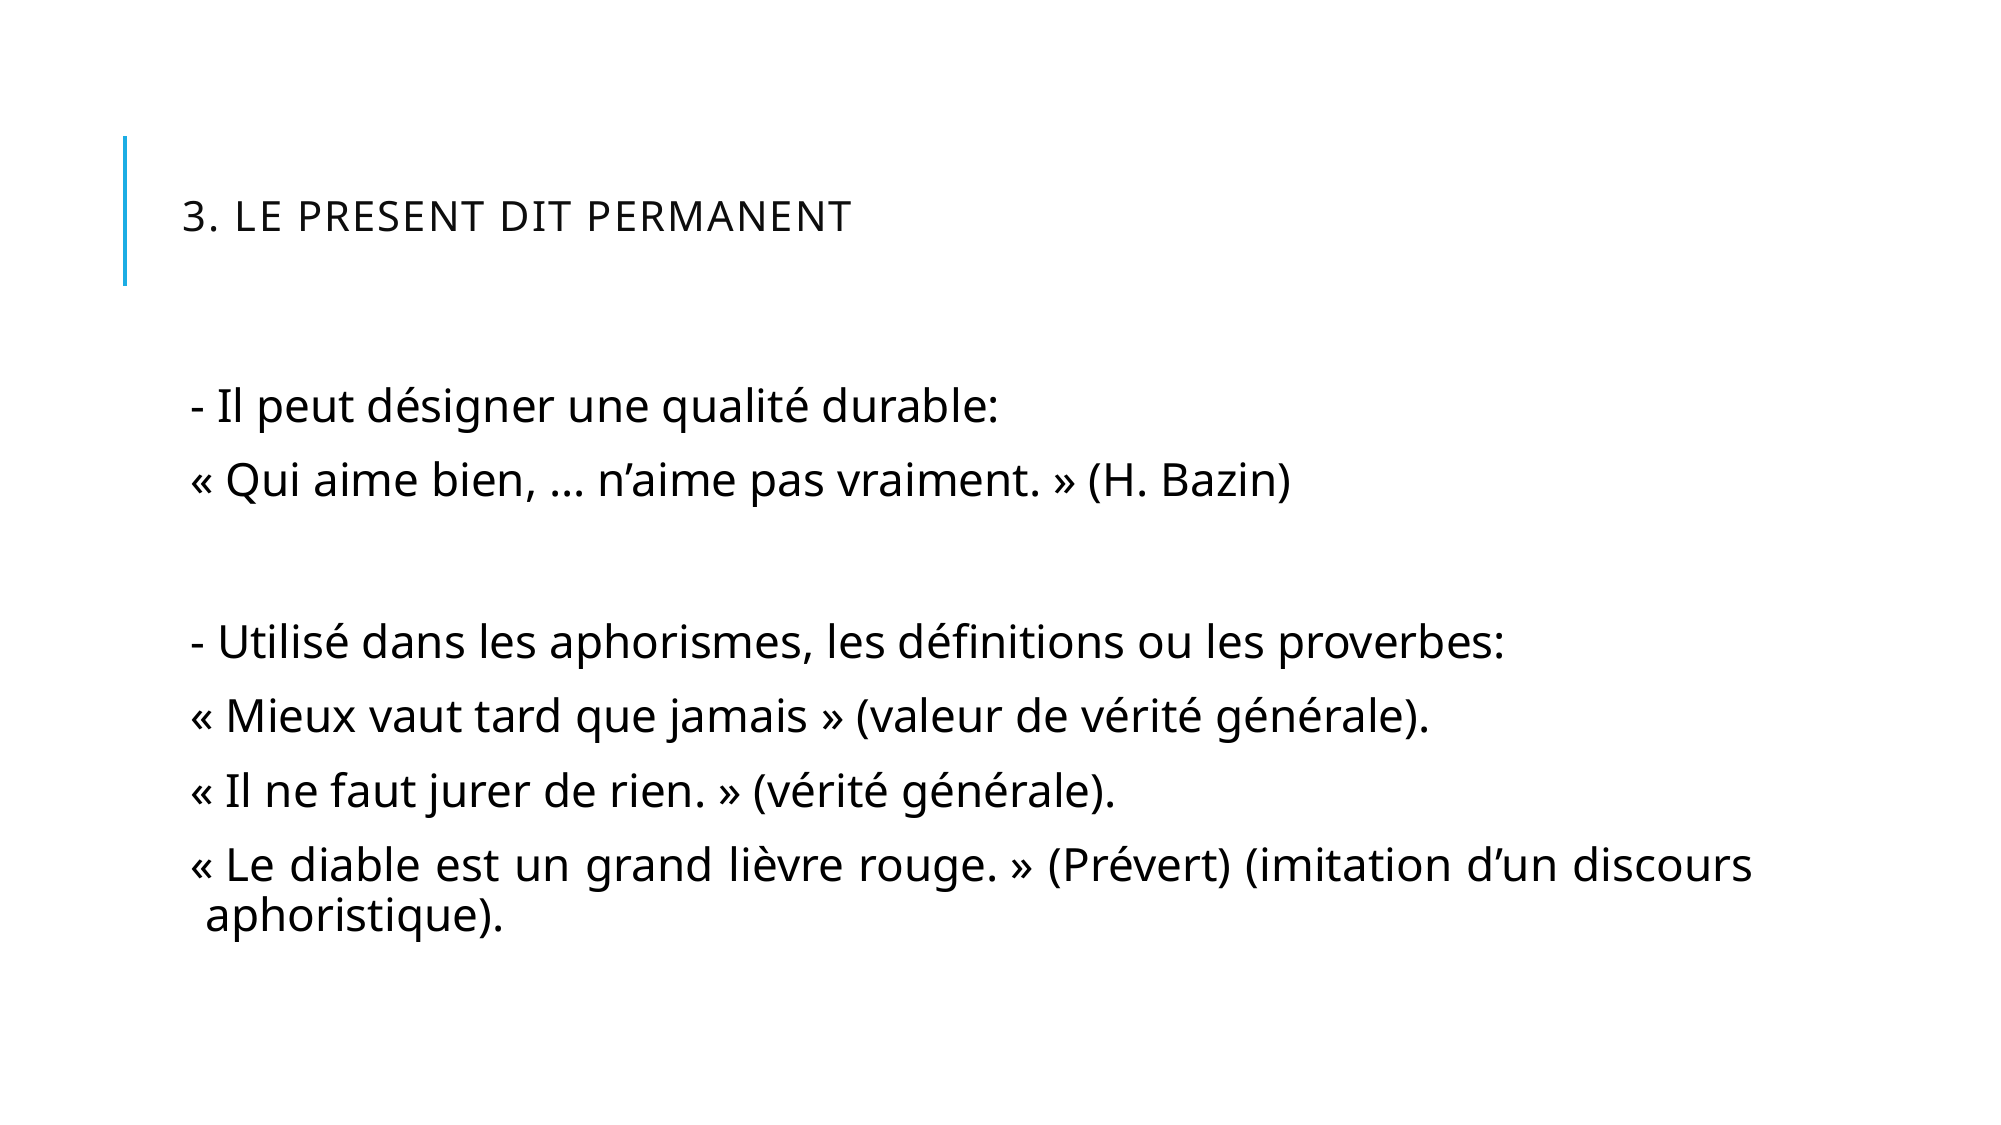

# 3. LE PRESENT DIT PERMANENT
- Il peut désigner une qualité durable:
« Qui aime bien, … n’aime pas vraiment. » (H. Bazin)
- Utilisé dans les aphorismes, les définitions ou les proverbes:
« Mieux vaut tard que jamais » (valeur de vérité générale).
« Il ne faut jurer de rien. » (vérité générale).
« Le diable est un grand lièvre rouge. » (Prévert) (imitation d’un discours aphoristique).